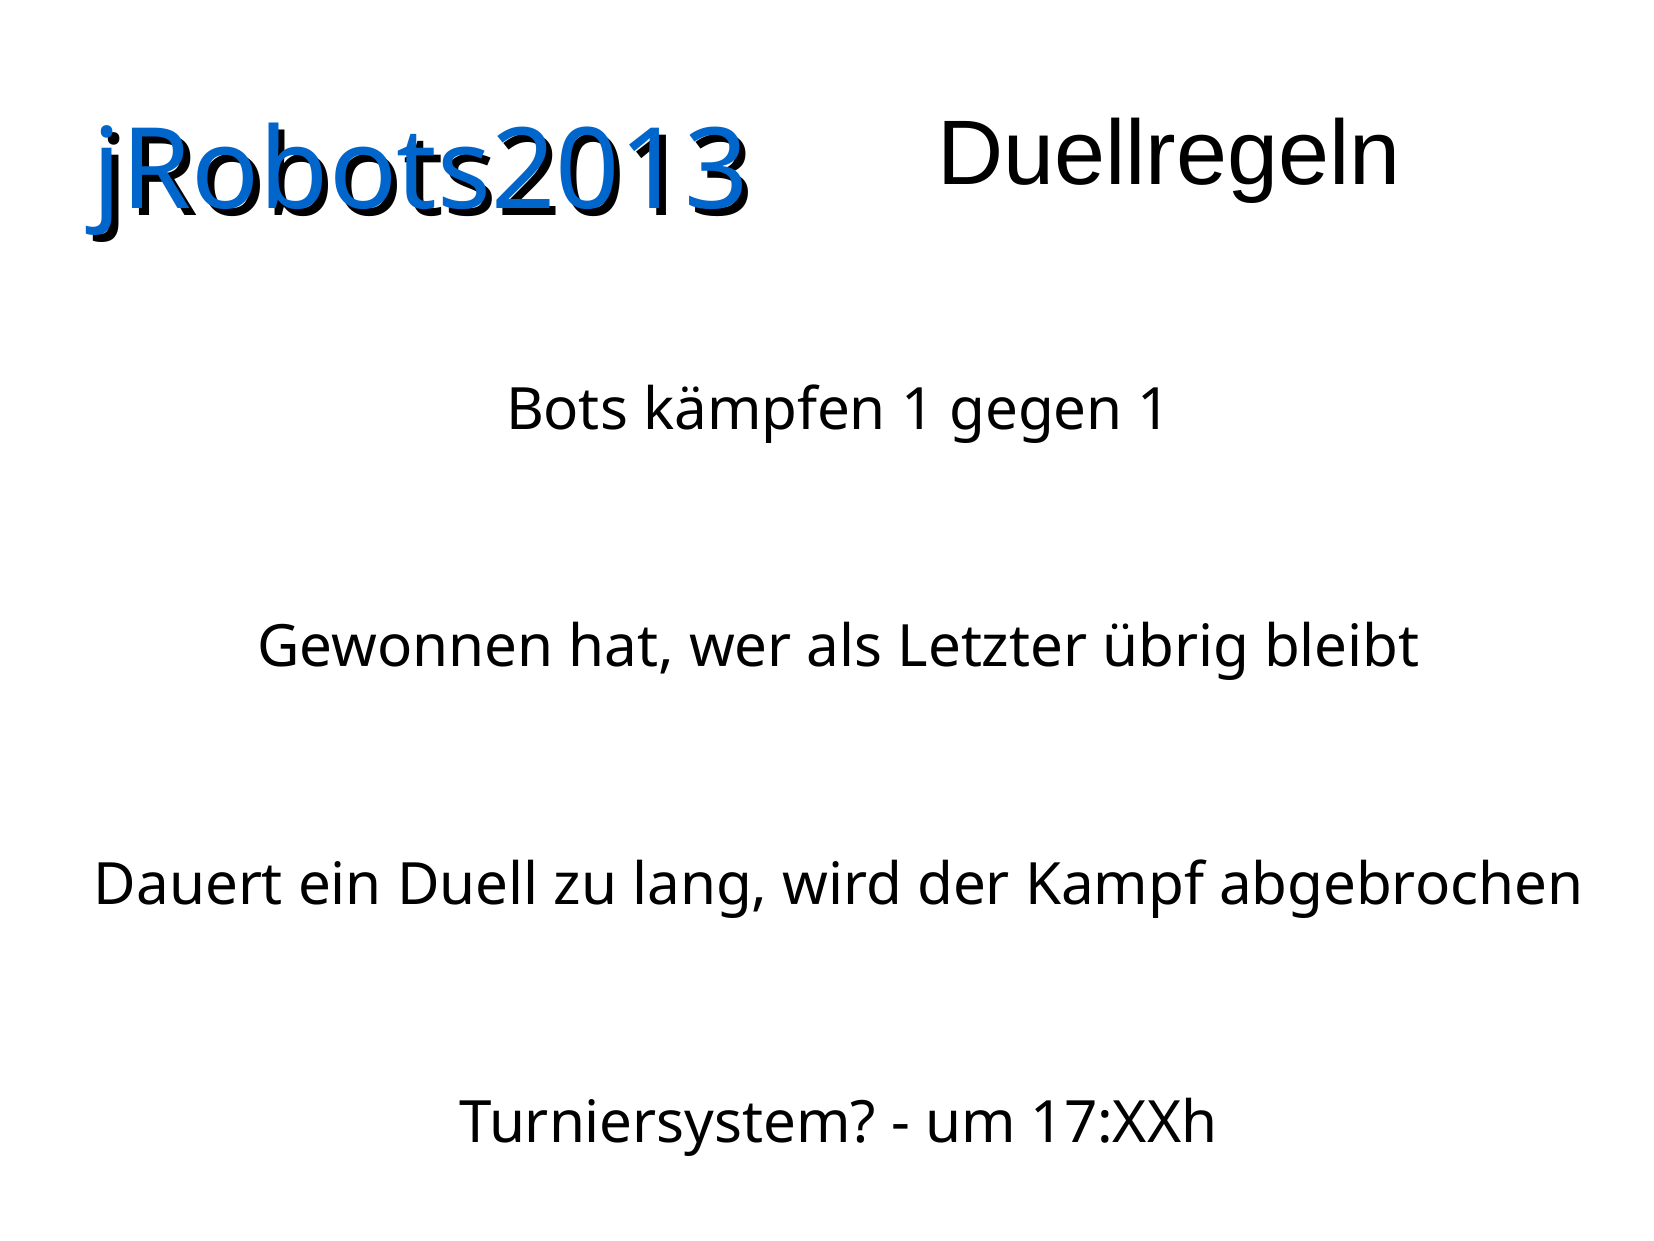

# Duellregeln
Bots kämpfen 1 gegen 1
Gewonnen hat, wer als Letzter übrig bleibt
Dauert ein Duell zu lang, wird der Kampf abgebrochen
Turniersystem? - um 17:XXh